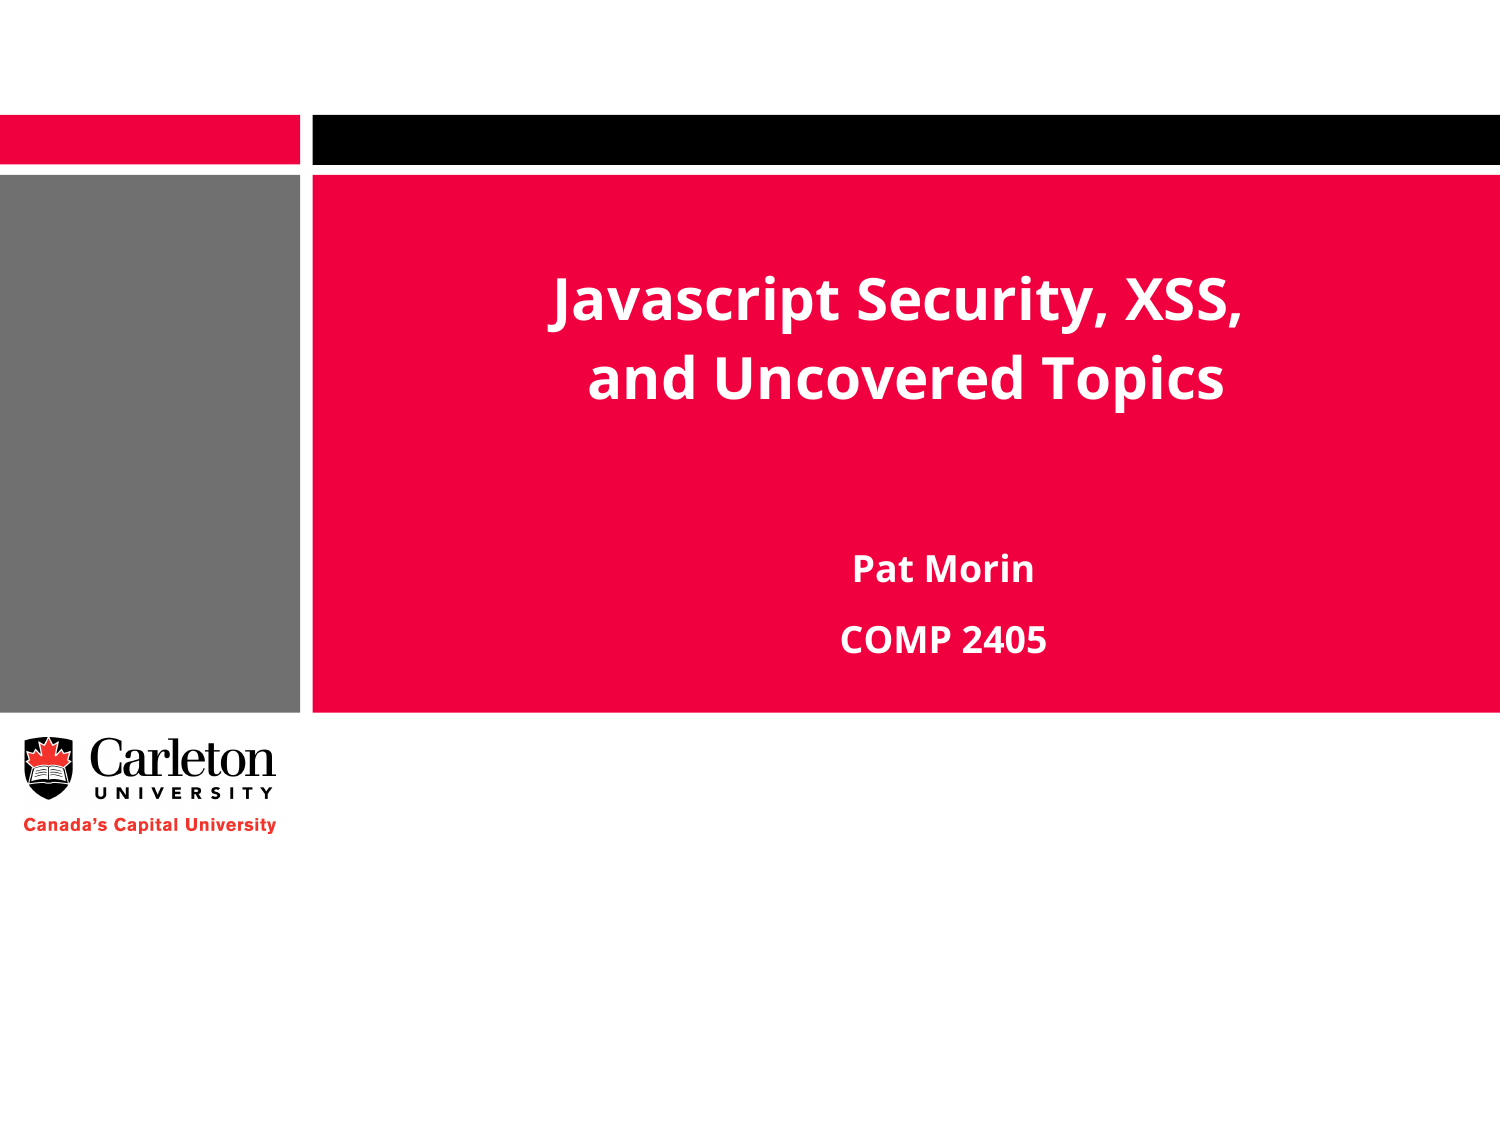

# Javascript Security, XSS, and Uncovered Topics
Pat Morin
COMP 2405